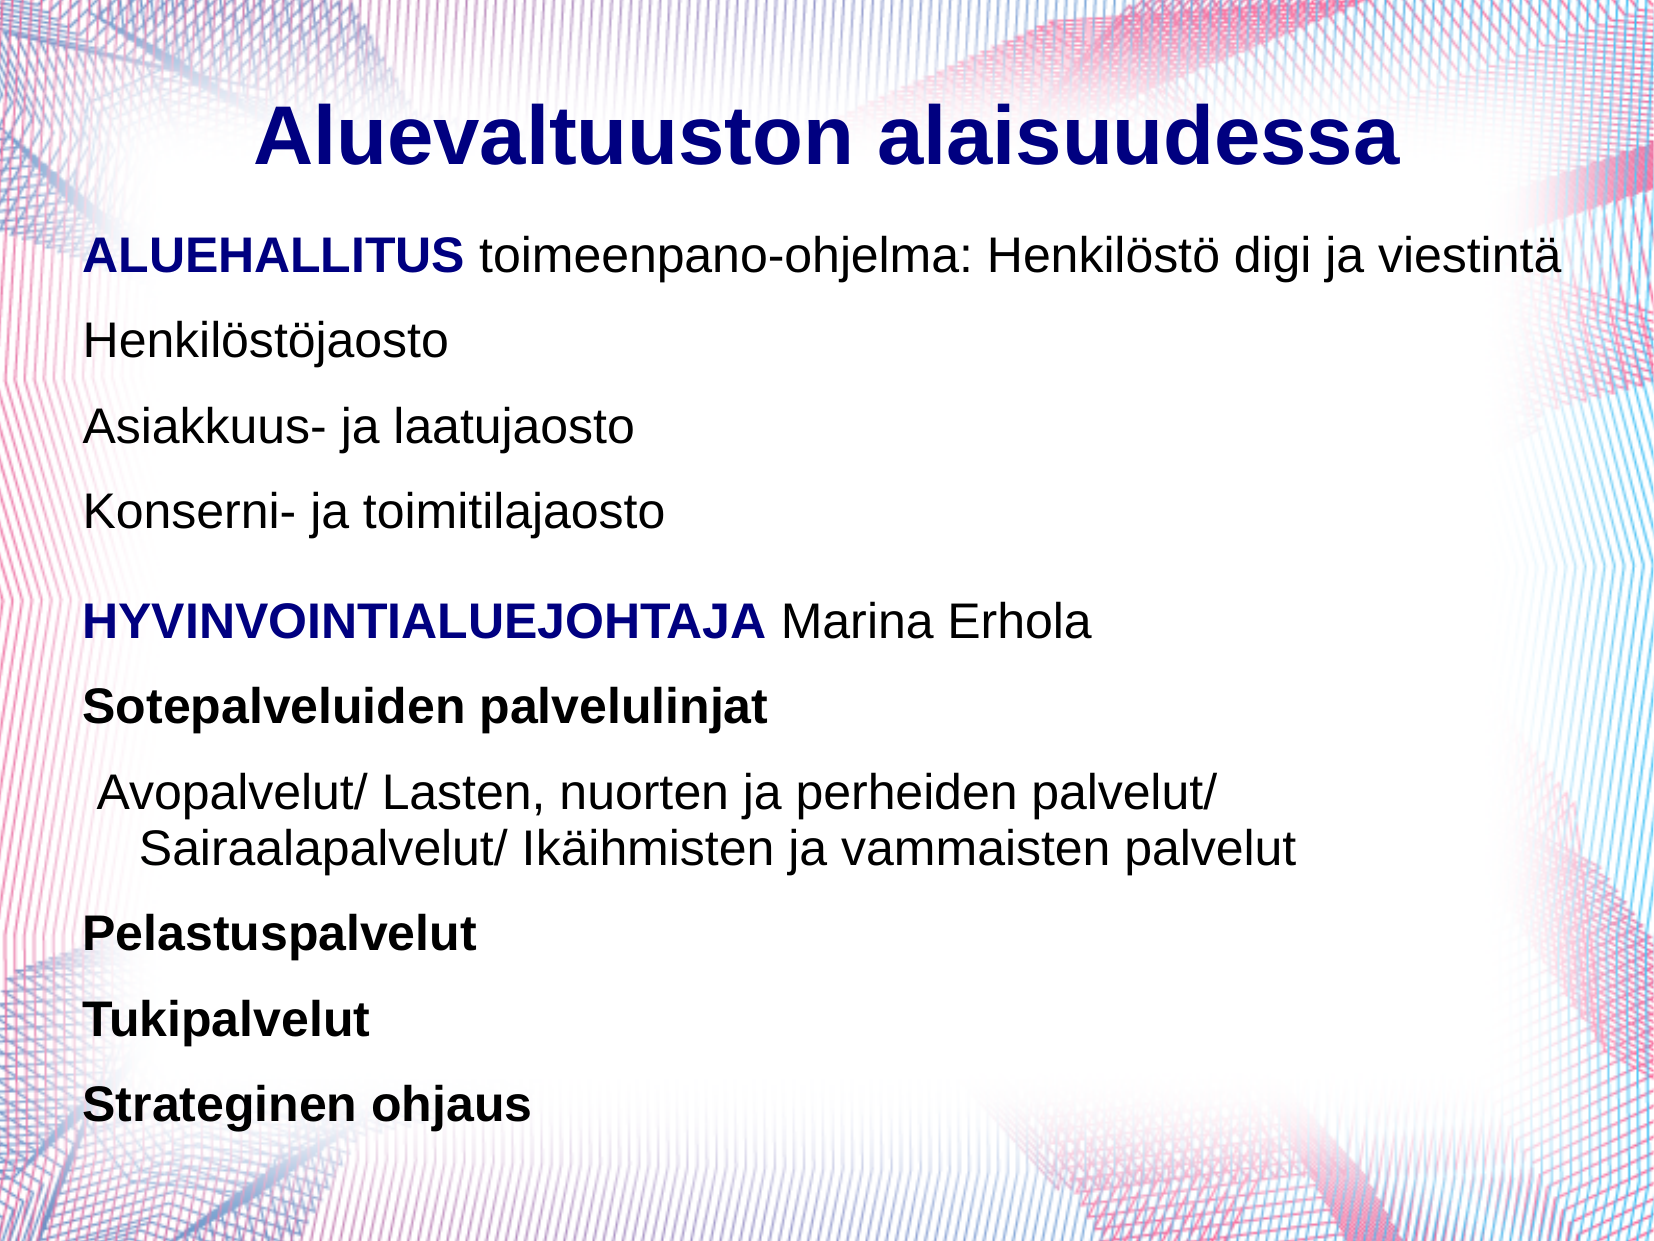

# Aluevaltuuston alaisuudessa
ALUEHALLITUS toimeenpano-ohjelma: Henkilöstö digi ja viestintä
Henkilöstöjaosto
Asiakkuus- ja laatujaosto
Konserni- ja toimitilajaosto
HYVINVOINTIALUEJOHTAJA Marina Erhola
Sotepalveluiden palvelulinjat
 Avopalvelut/ Lasten, nuorten ja perheiden palvelut/ Sairaalapalvelut/ Ikäihmisten ja vammaisten palvelut
Pelastuspalvelut
Tukipalvelut
Strateginen ohjaus